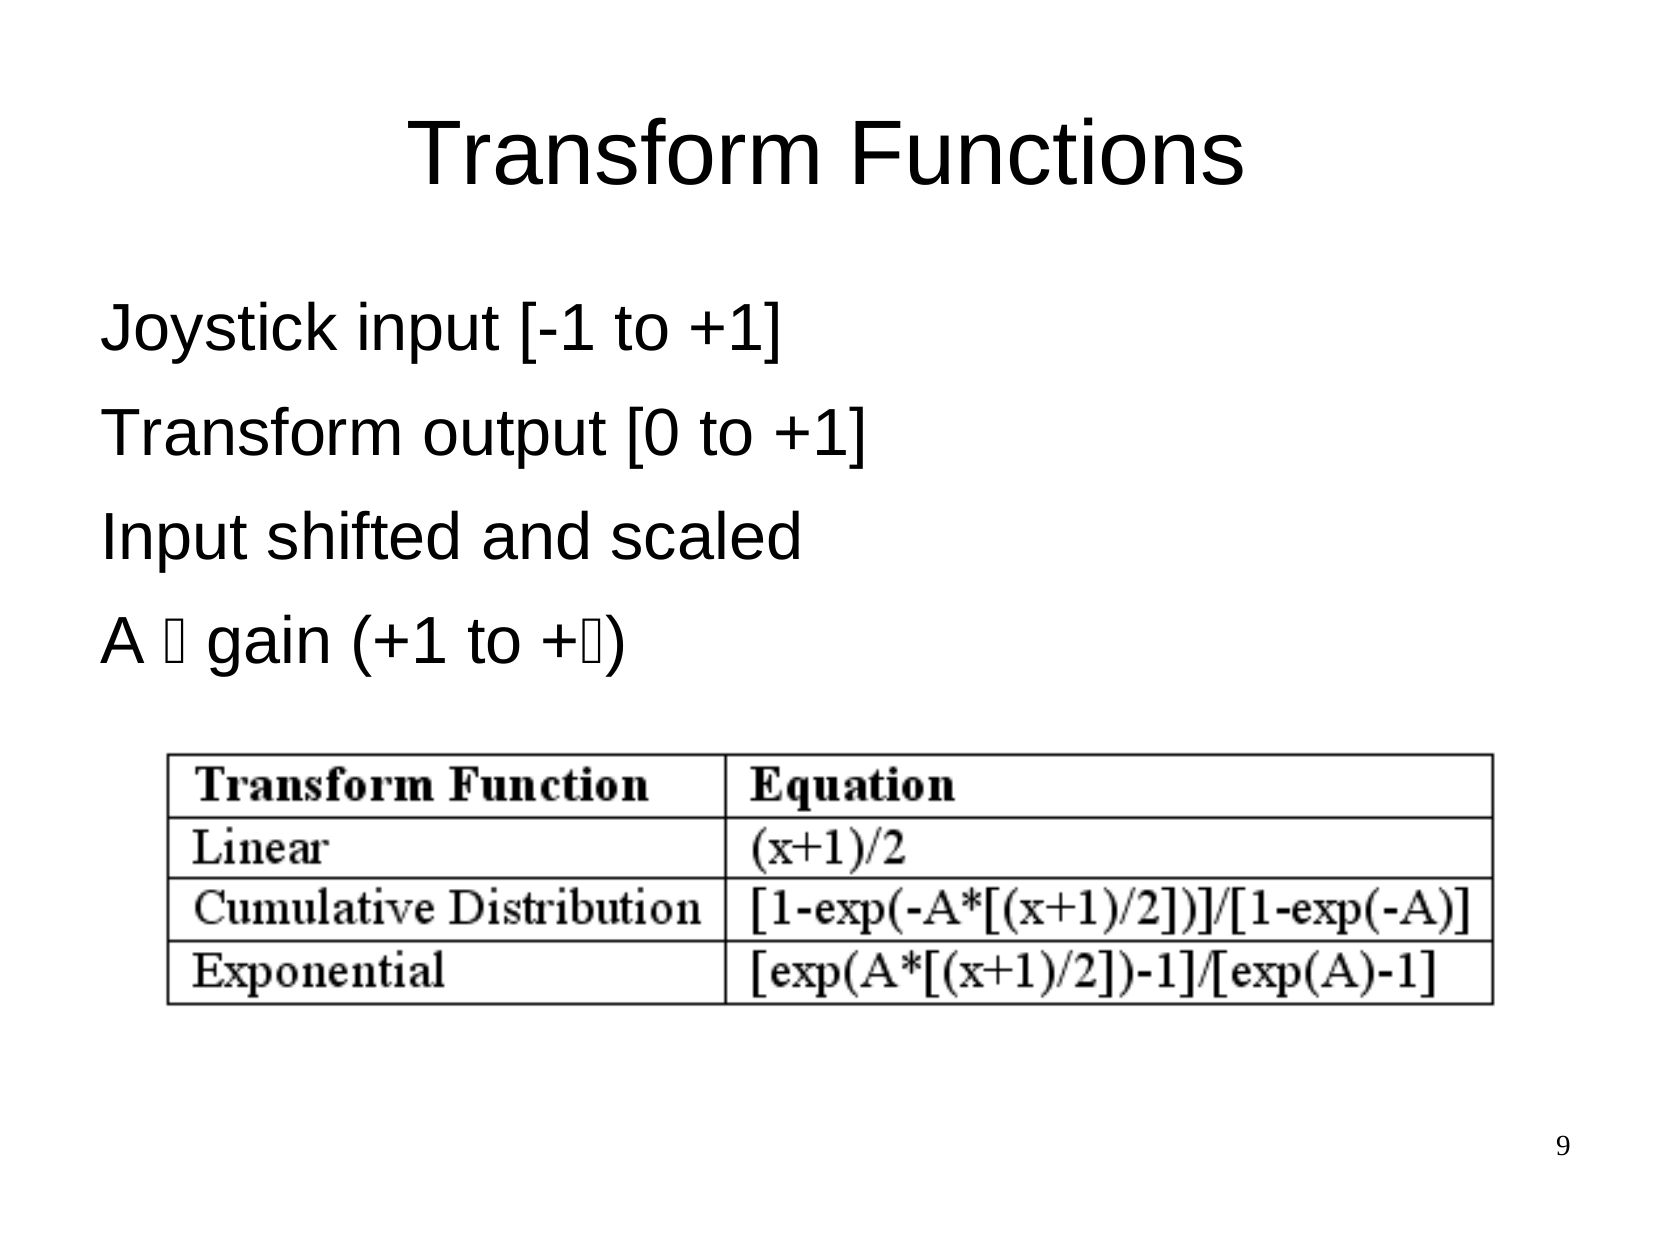

# Transform Functions
Joystick input [-1 to +1]
Transform output [0 to +1]
Input shifted and scaled
A  gain (+1 to +)
9